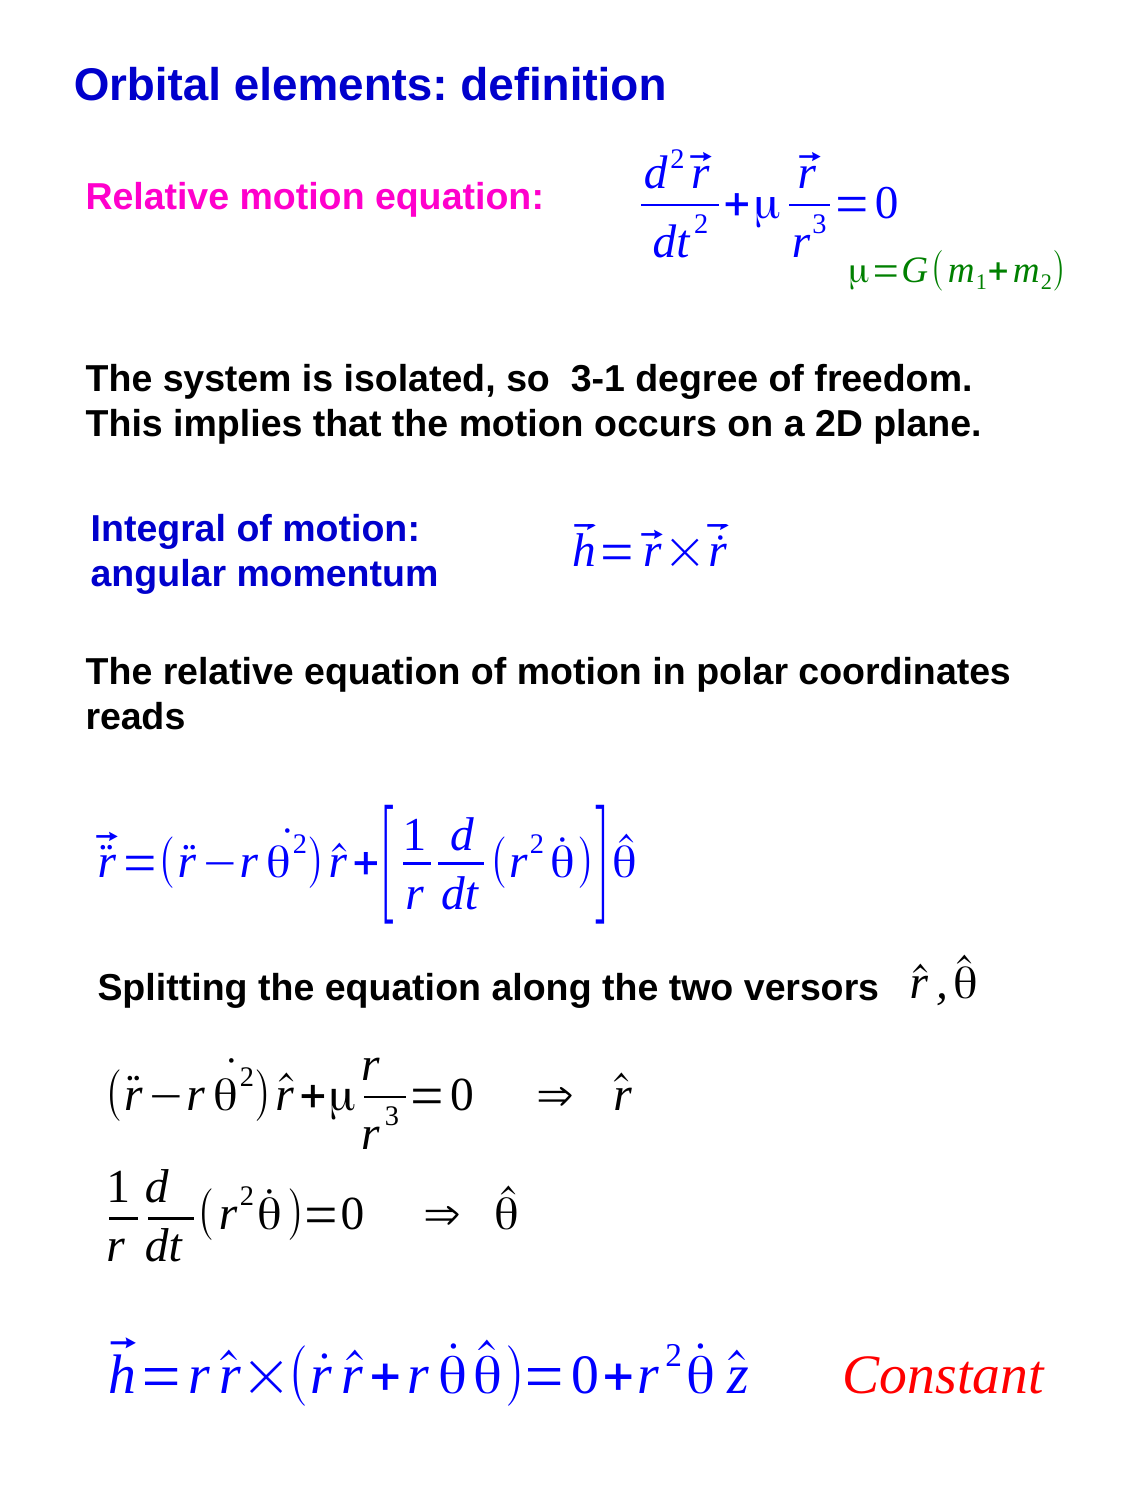

Orbital elements: definition
Relative motion equation:
The system is isolated, so 3-1 degree of freedom. This implies that the motion occurs on a 2D plane.
Integral of motion: angular momentum
The relative equation of motion in polar coordinates reads
Splitting the equation along the two versors